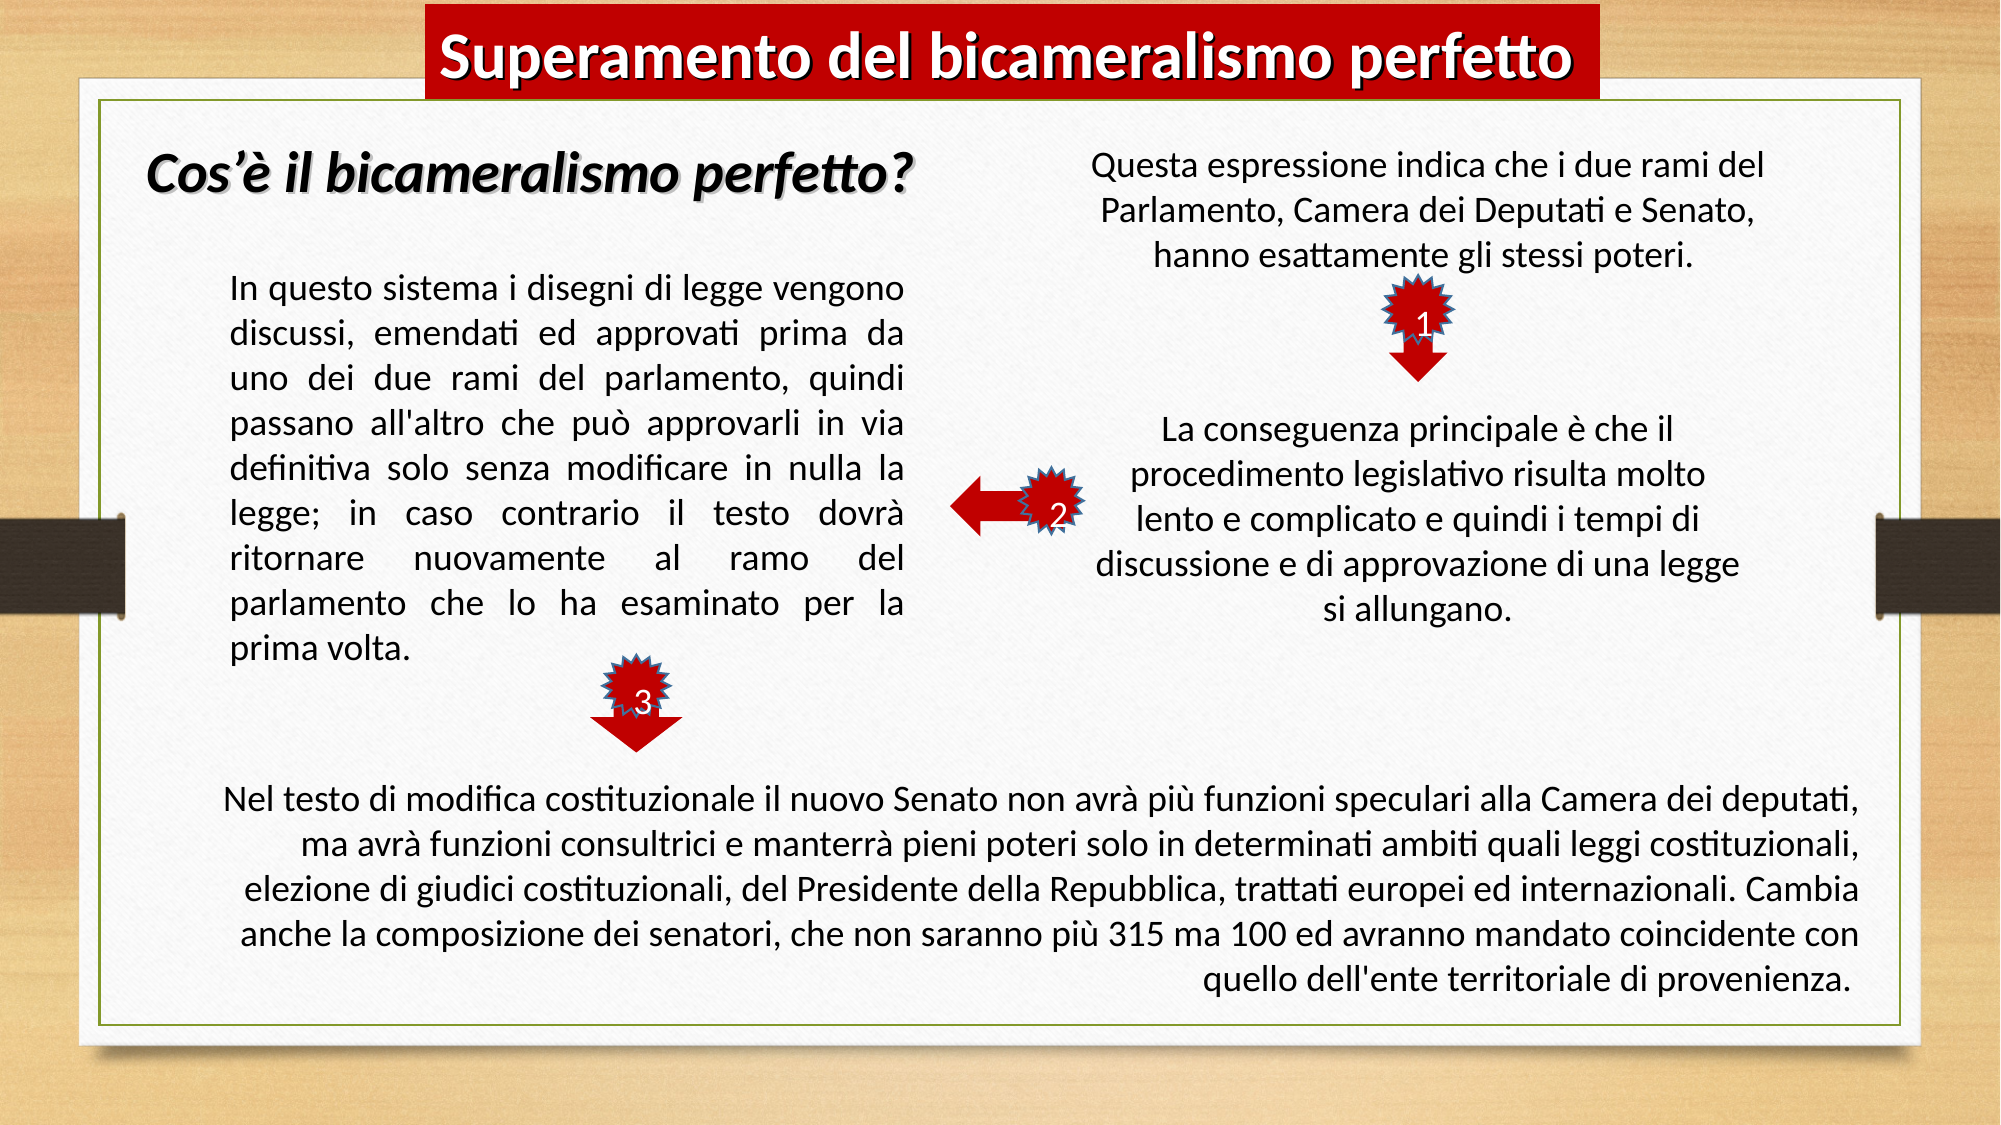

Superamento del bicameralismo perfetto
Cos’è il bicameralismo perfetto?
Questa espressione indica che i due rami del Parlamento, Camera dei Deputati e Senato, hanno esattamente gli stessi poteri.
In questo sistema i disegni di legge vengono discussi, emendati ed approvati prima da uno dei due rami del parlamento, quindi passano all'altro che può approvarli in via definitiva solo senza modificare in nulla la legge; in caso contrario il testo dovrà ritornare nuovamente al ramo del parlamento che lo ha esaminato per la prima volta.
1
La conseguenza principale è che il procedimento legislativo risulta molto lento e complicato e quindi i tempi di discussione e di approvazione di una legge si allungano.
2
3
Nel testo di modifica costituzionale il nuovo Senato non avrà più funzioni speculari alla Camera dei deputati, ma avrà funzioni consultrici e manterrà pieni poteri solo in determinati ambiti quali leggi costituzionali, elezione di giudici costituzionali, del Presidente della Repubblica, trattati europei ed internazionali. Cambia anche la composizione dei senatori, che non saranno più 315 ma 100 ed avranno mandato coincidente con quello dell'ente territoriale di provenienza.